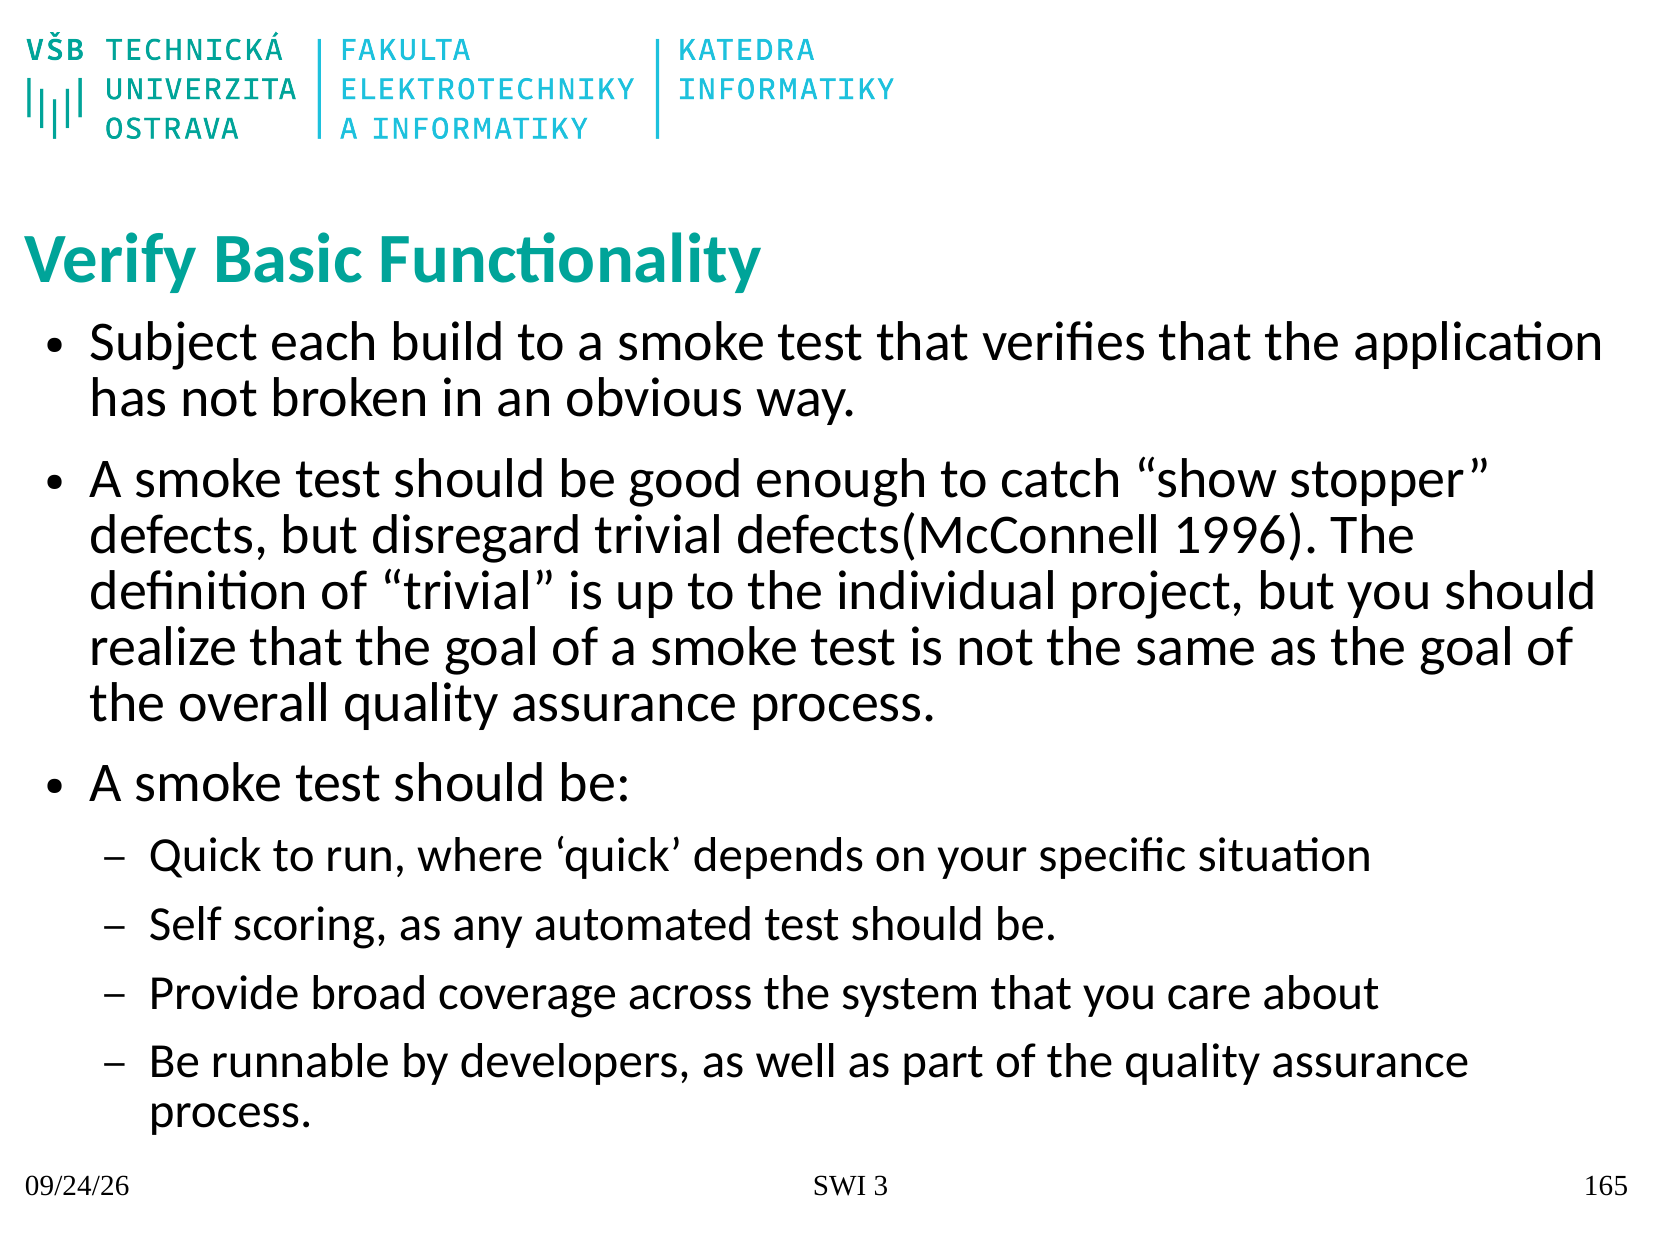

# Verify Basic Functionality
Subject each build to a smoke test that verifies that the application has not broken in an obvious way.
A smoke test should be good enough to catch “show stopper” defects, but disregard trivial defects(McConnell 1996). The definition of “trivial” is up to the individual project, but you should realize that the goal of a smoke test is not the same as the goal of the overall quality assurance process.
A smoke test should be:
Quick to run, where ‘quick’ depends on your specific situation
Self scoring, as any automated test should be.
Provide broad coverage across the system that you care about
Be runnable by developers, as well as part of the quality assurance process.
SWI 3
165